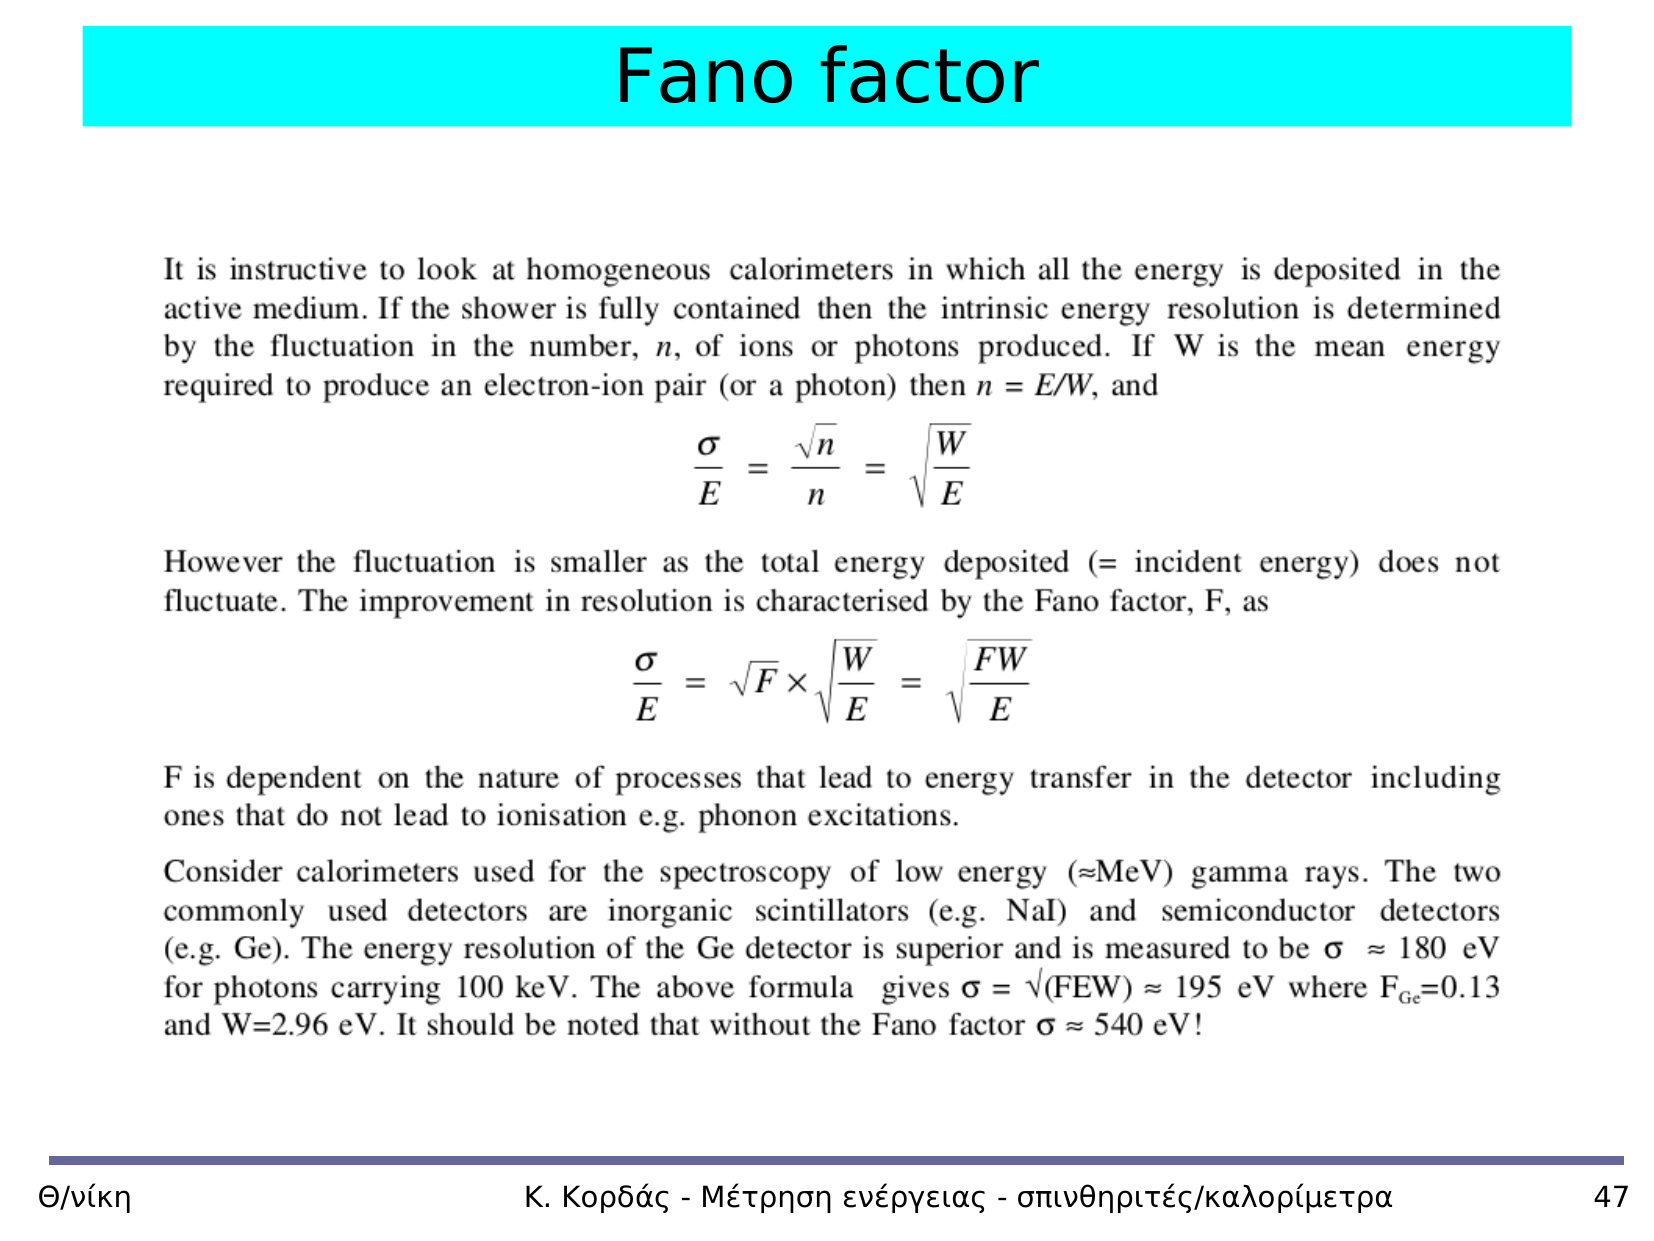

# Fano factor
Θ/νίκη
Κ. Κορδάς - Μέτρηση ενέργειας - σπινθηριτές/καλορίμετρα
47